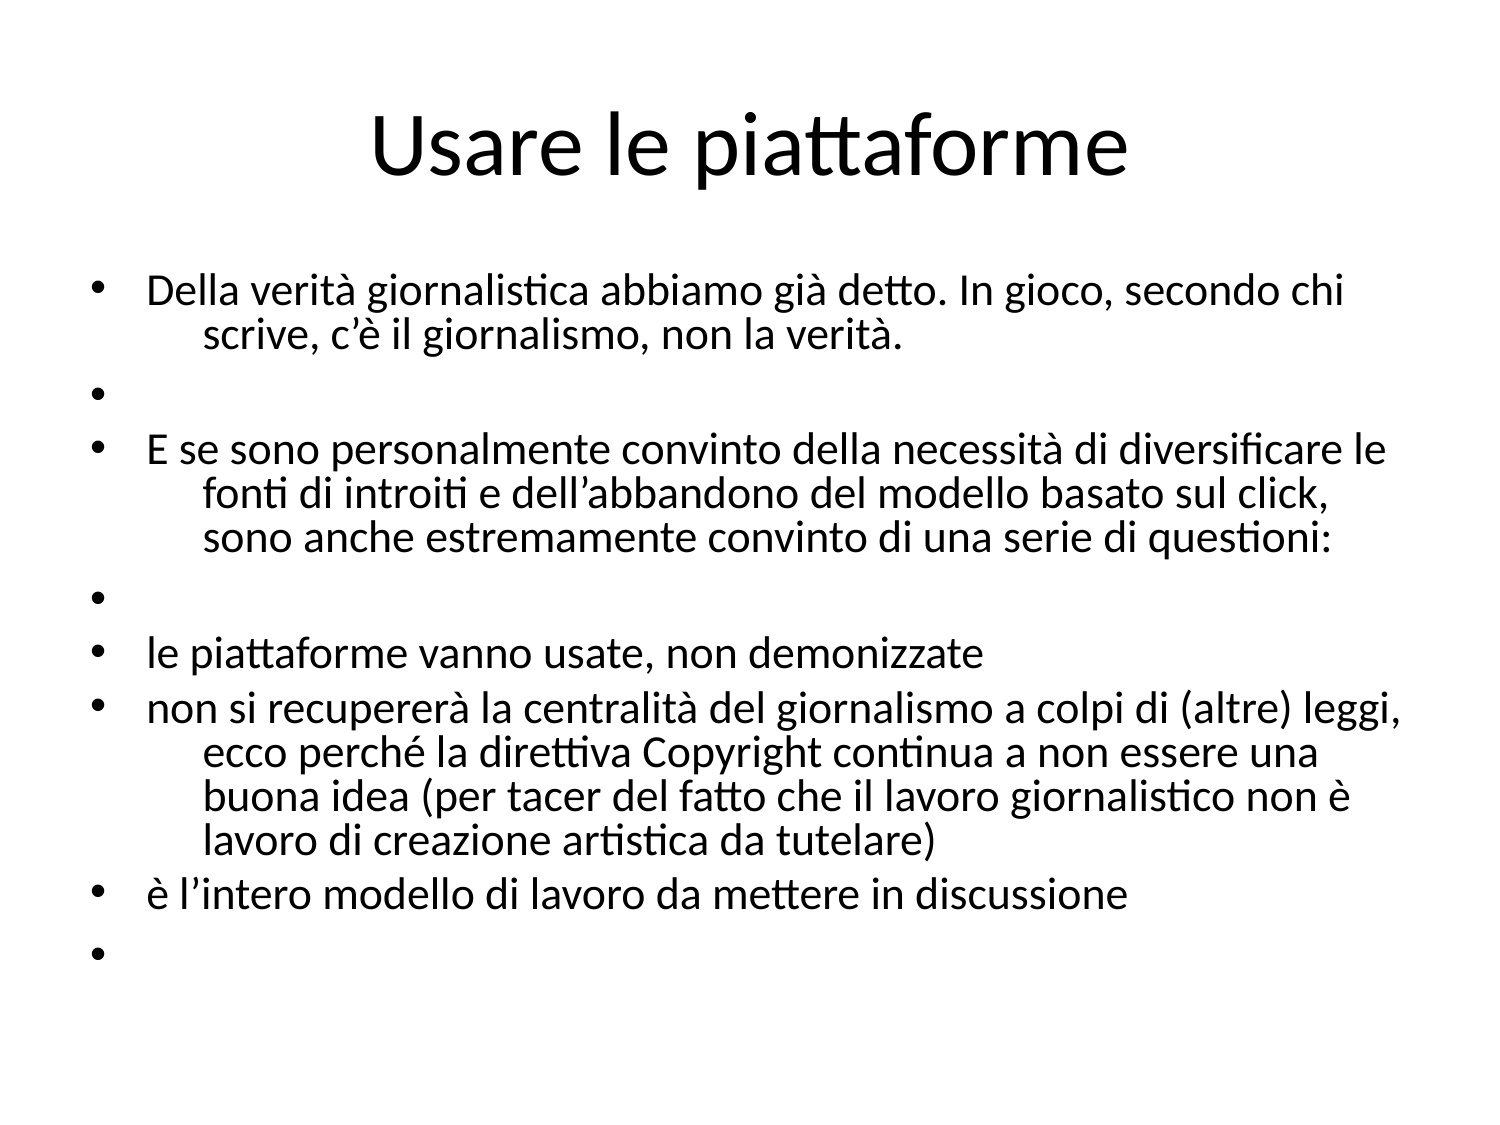

# Usare le piattaforme
Della verità giornalistica abbiamo già detto. In gioco, secondo chi scrive, c’è il giornalismo, non la verità.
E se sono personalmente convinto della necessità di diversificare le fonti di introiti e dell’abbandono del modello basato sul click, sono anche estremamente convinto di una serie di questioni:
le piattaforme vanno usate, non demonizzate
non si recupererà la centralità del giornalismo a colpi di (altre) leggi, ecco perché la direttiva Copyright continua a non essere una buona idea (per tacer del fatto che il lavoro giornalistico non è lavoro di creazione artistica da tutelare)
è l’intero modello di lavoro da mettere in discussione